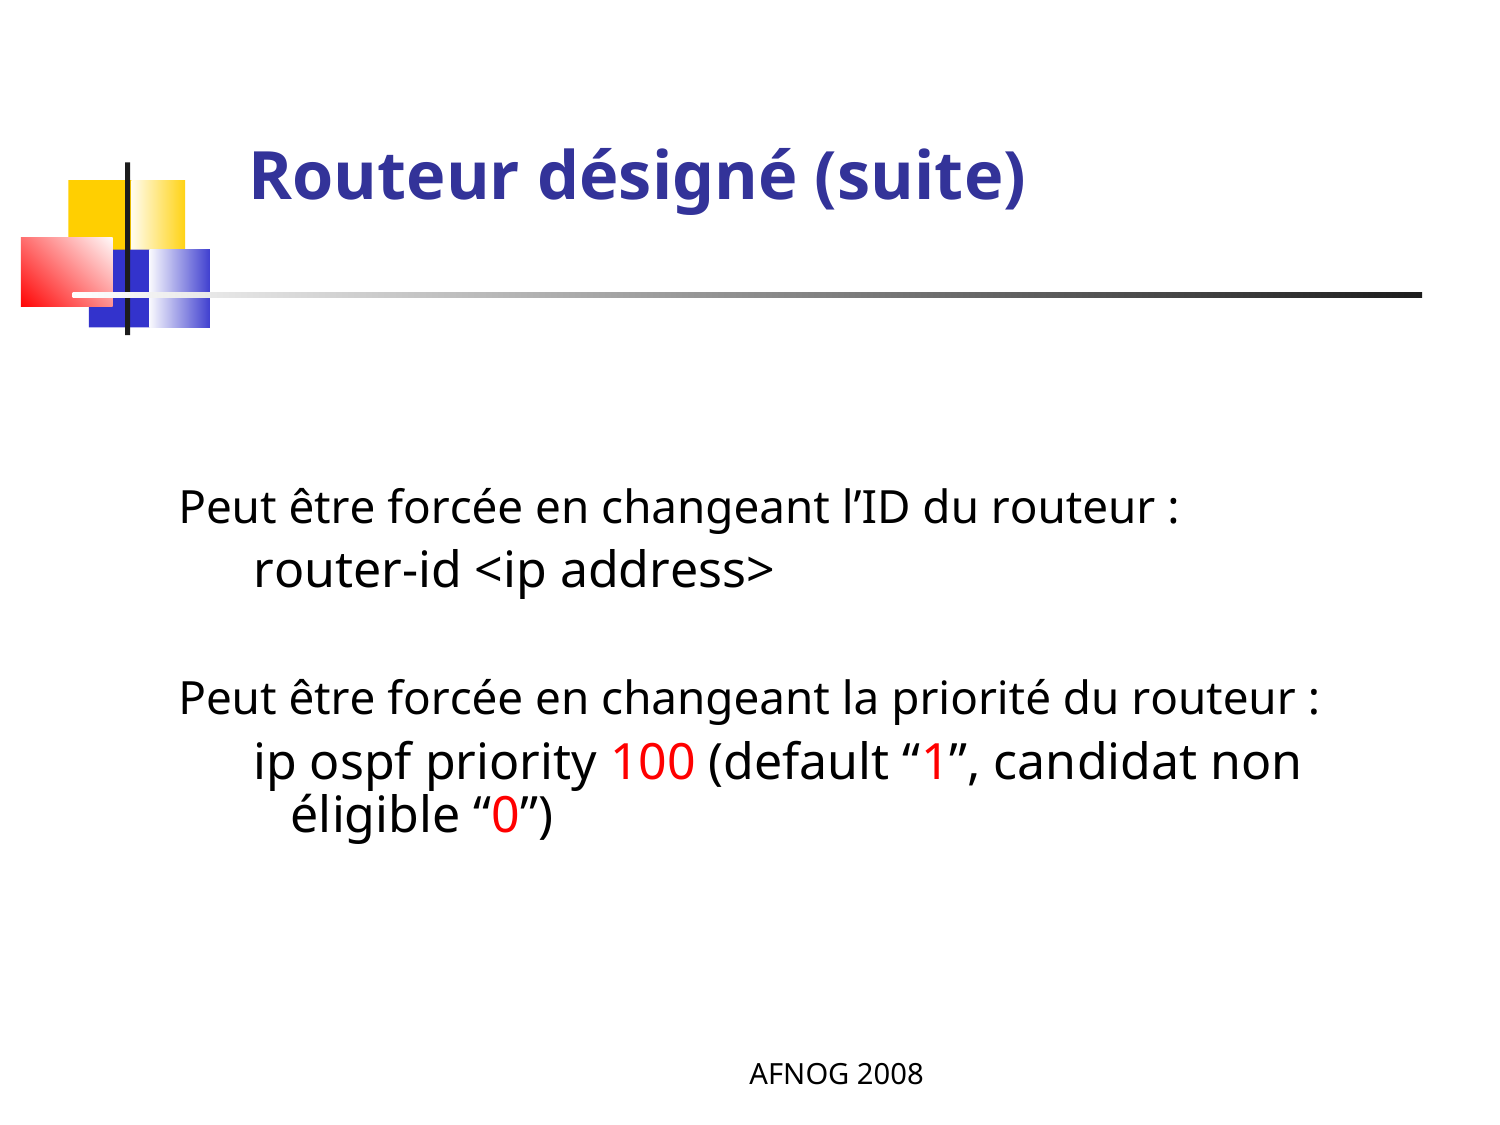

# Routeur désigné (suite)‏
Peut être forcée en changeant l’ID du routeur :
router-id <ip address>
Peut être forcée en changeant la priorité du routeur :
ip ospf priority 100 (default “1”, candidat non éligible “0”)‏
AFNOG 2008